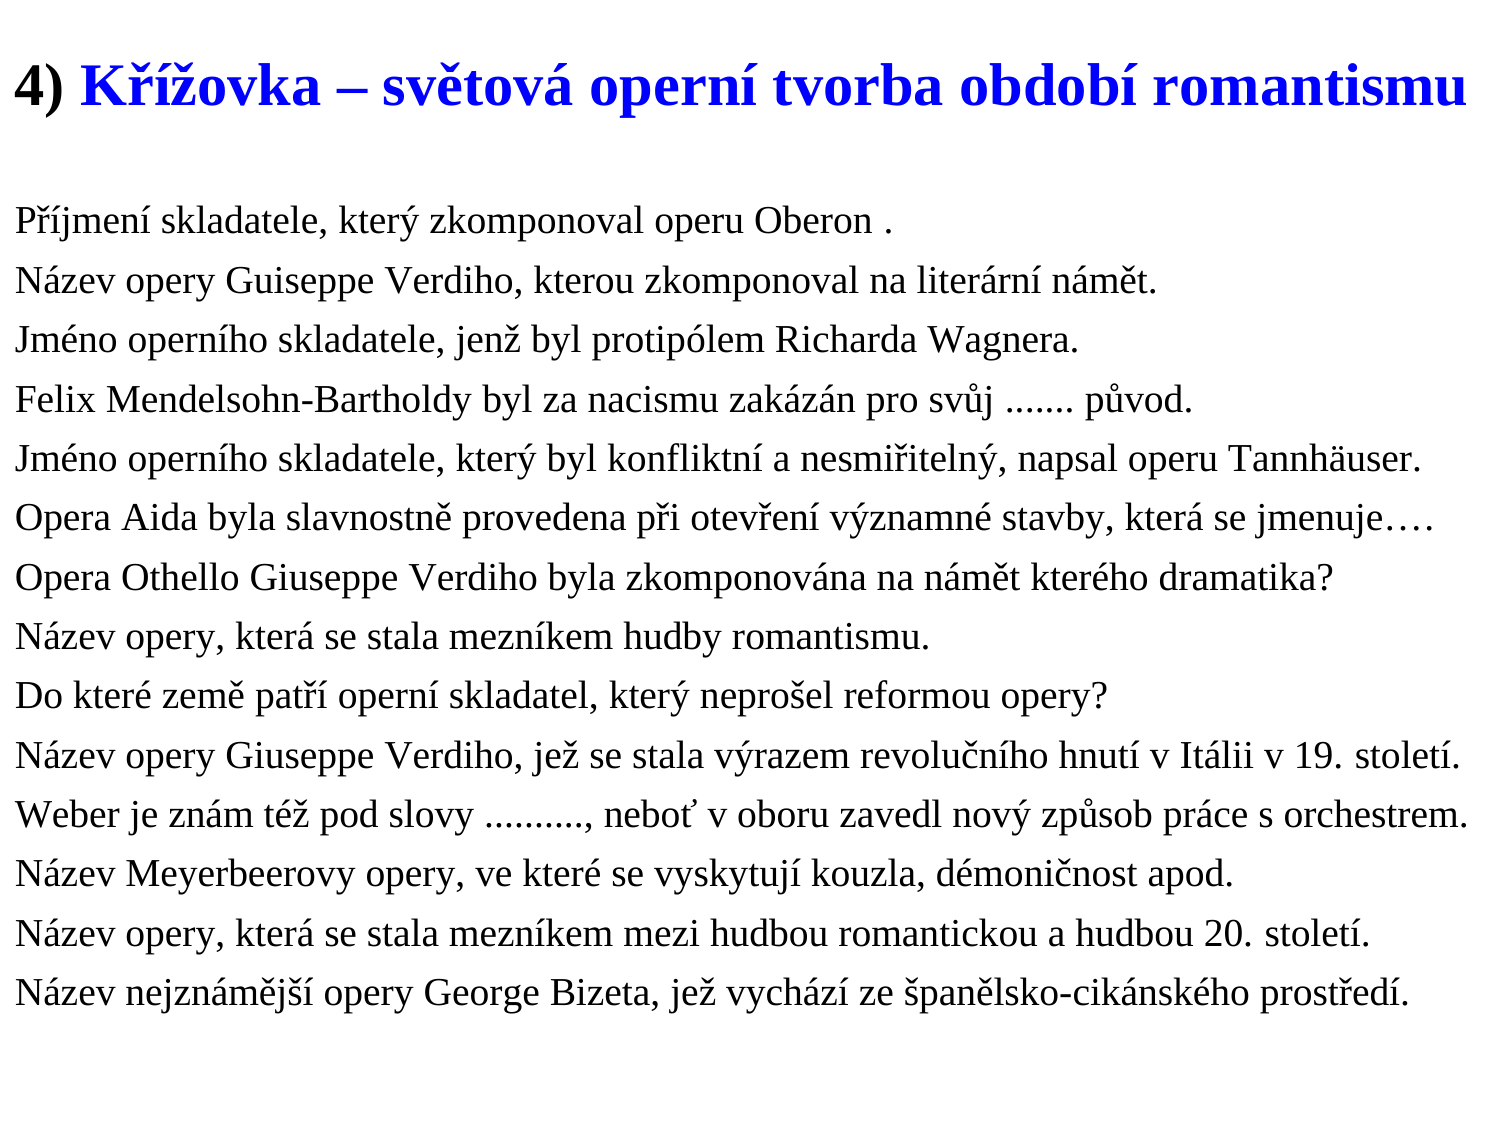

4) Křížovka – světová operní tvorba období romantismu
Příjmení skladatele, který zkomponoval operu Oberon .
Název opery Guiseppe Verdiho, kterou zkomponoval na literární námět.
Jméno operního skladatele, jenž byl protipólem Richarda Wagnera.
Felix Mendelsohn-Bartholdy byl za nacismu zakázán pro svůj ....... původ.
Jméno operního skladatele, který byl konfliktní a nesmiřitelný, napsal operu Tannhäuser.
Opera Aida byla slavnostně provedena při otevření významné stavby, která se jmenuje….
Opera Othello Giuseppe Verdiho byla zkomponována na námět kterého dramatika?
Název opery, která se stala mezníkem hudby romantismu.
Do které země patří operní skladatel, který neprošel reformou opery?
Název opery Giuseppe Verdiho, jež se stala výrazem revolučního hnutí v Itálii v 19. století.
Weber je znám též pod slovy .........., neboť v oboru zavedl nový způsob práce s orchestrem.
Název Meyerbeerovy opery, ve které se vyskytují kouzla, démoničnost apod.
Název opery, která se stala mezníkem mezi hudbou romantickou a hudbou 20. století.
Název nejznámější opery George Bizeta, jež vychází ze španělsko-cikánského prostředí.